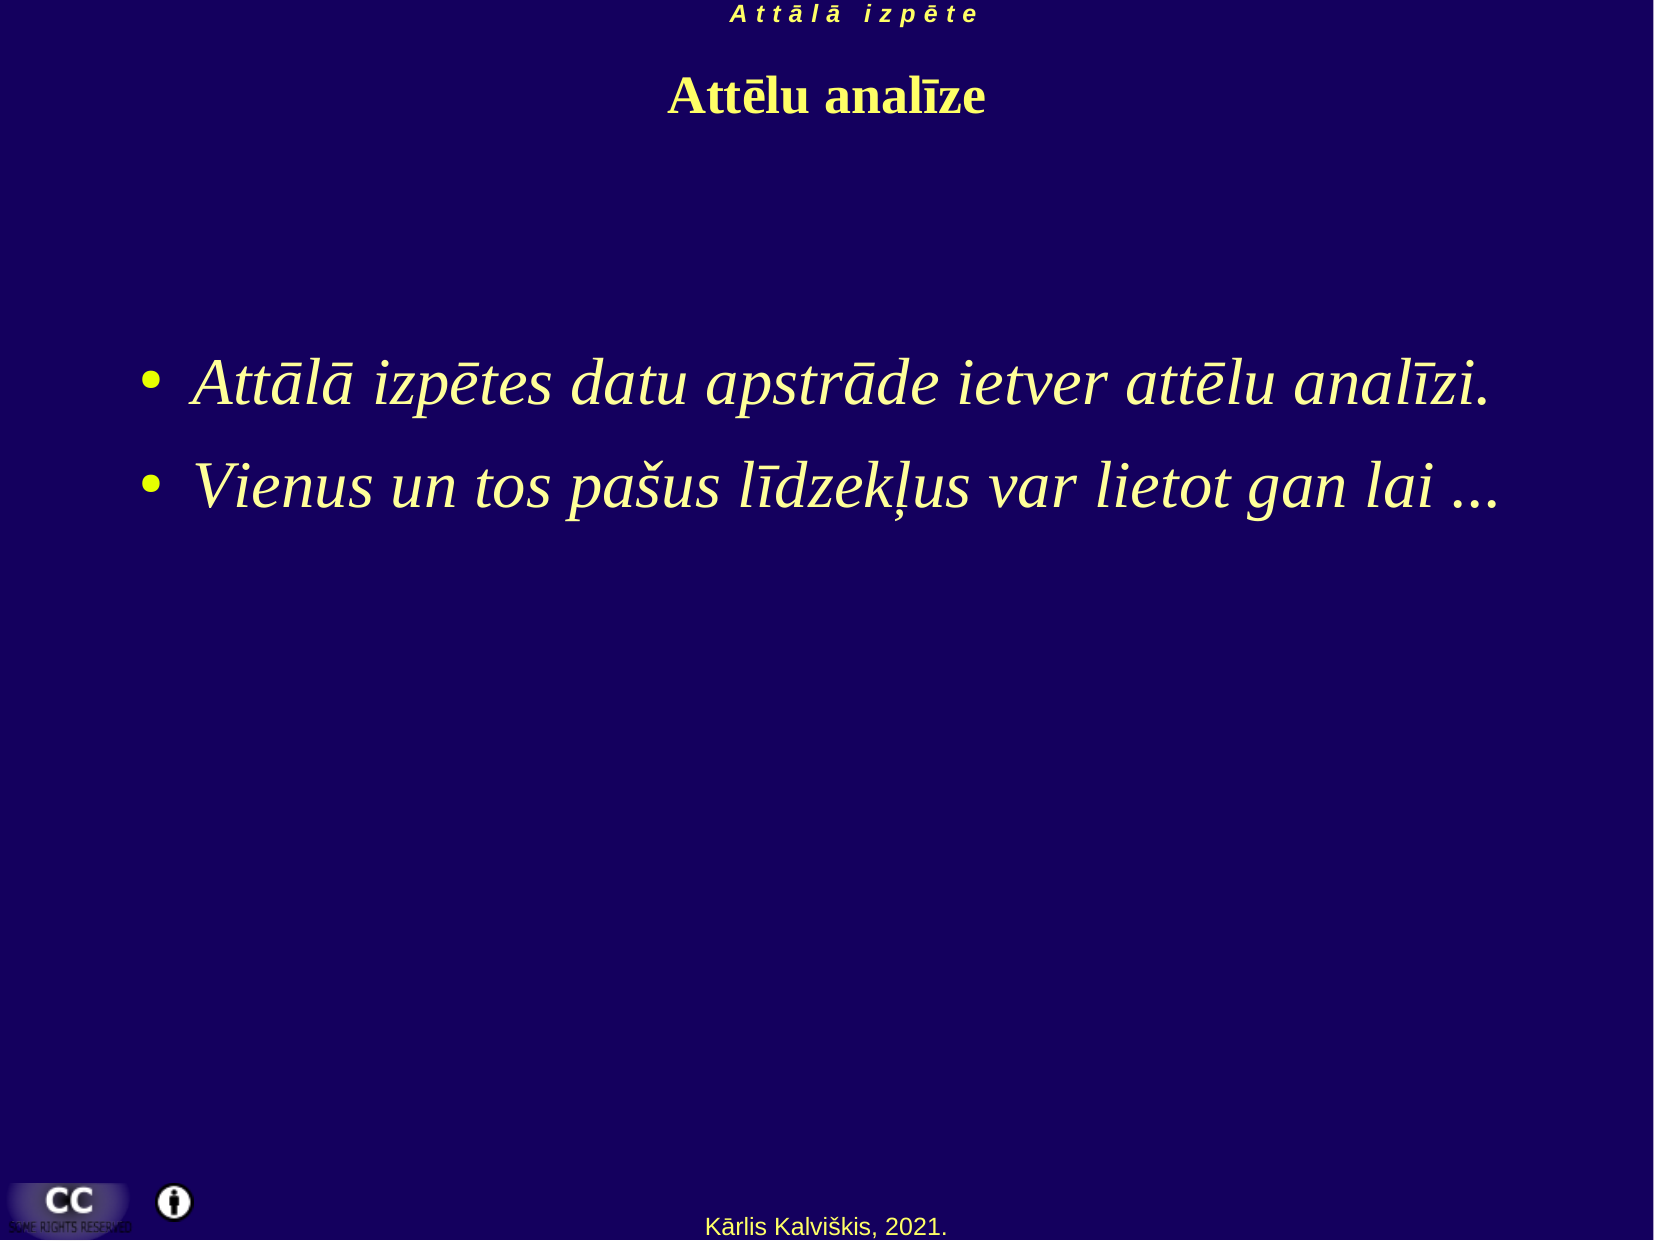

# Attēlu analīze
Attālā izpētes datu apstrāde ietver attēlu analīzi.
Vienus un tos pašus līdzekļus var lietot gan lai ...